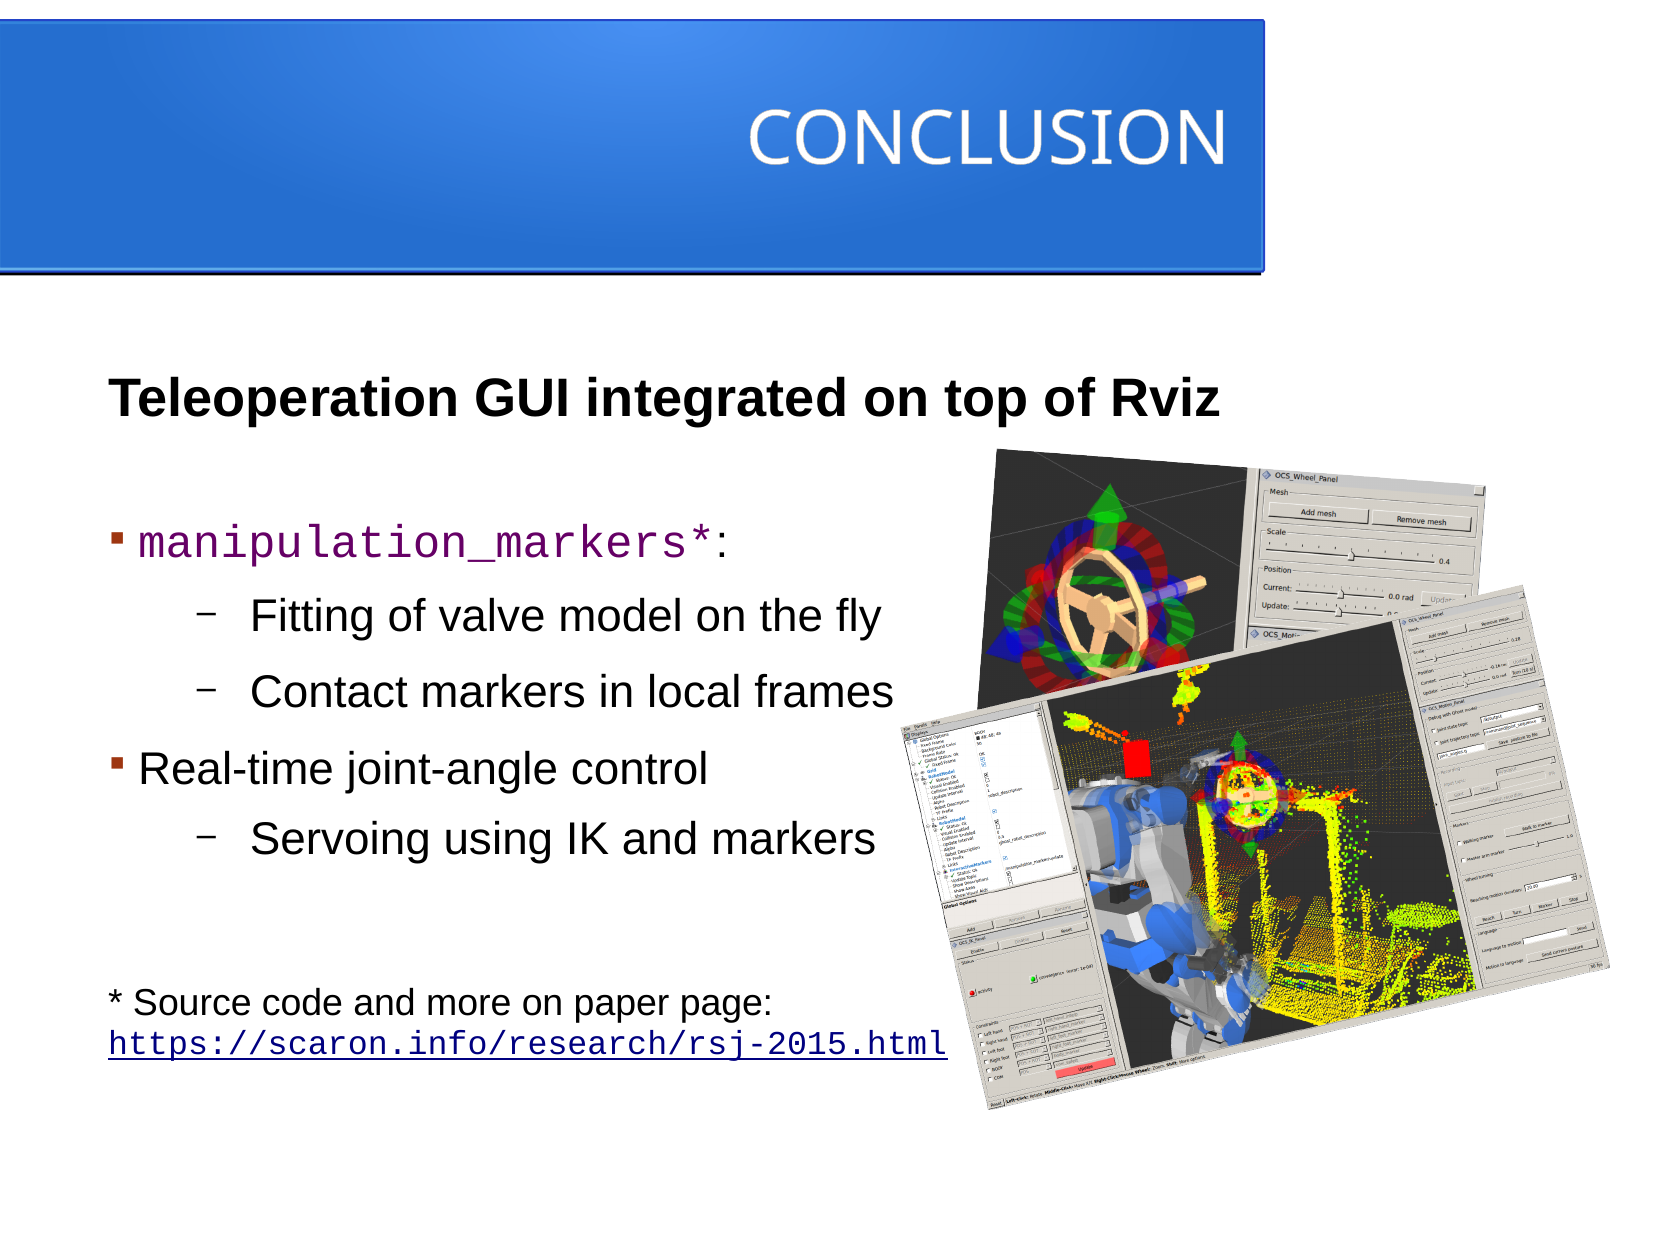

Conclusion
# Teleoperation GUI integrated on top of Rviz
manipulation_markers*:
Fitting of valve model on the fly
Contact markers in local frames
Real-time joint-angle control
Servoing using IK and markers
* Source code and more on paper page:
https://scaron.info/research/rsj-2015.html